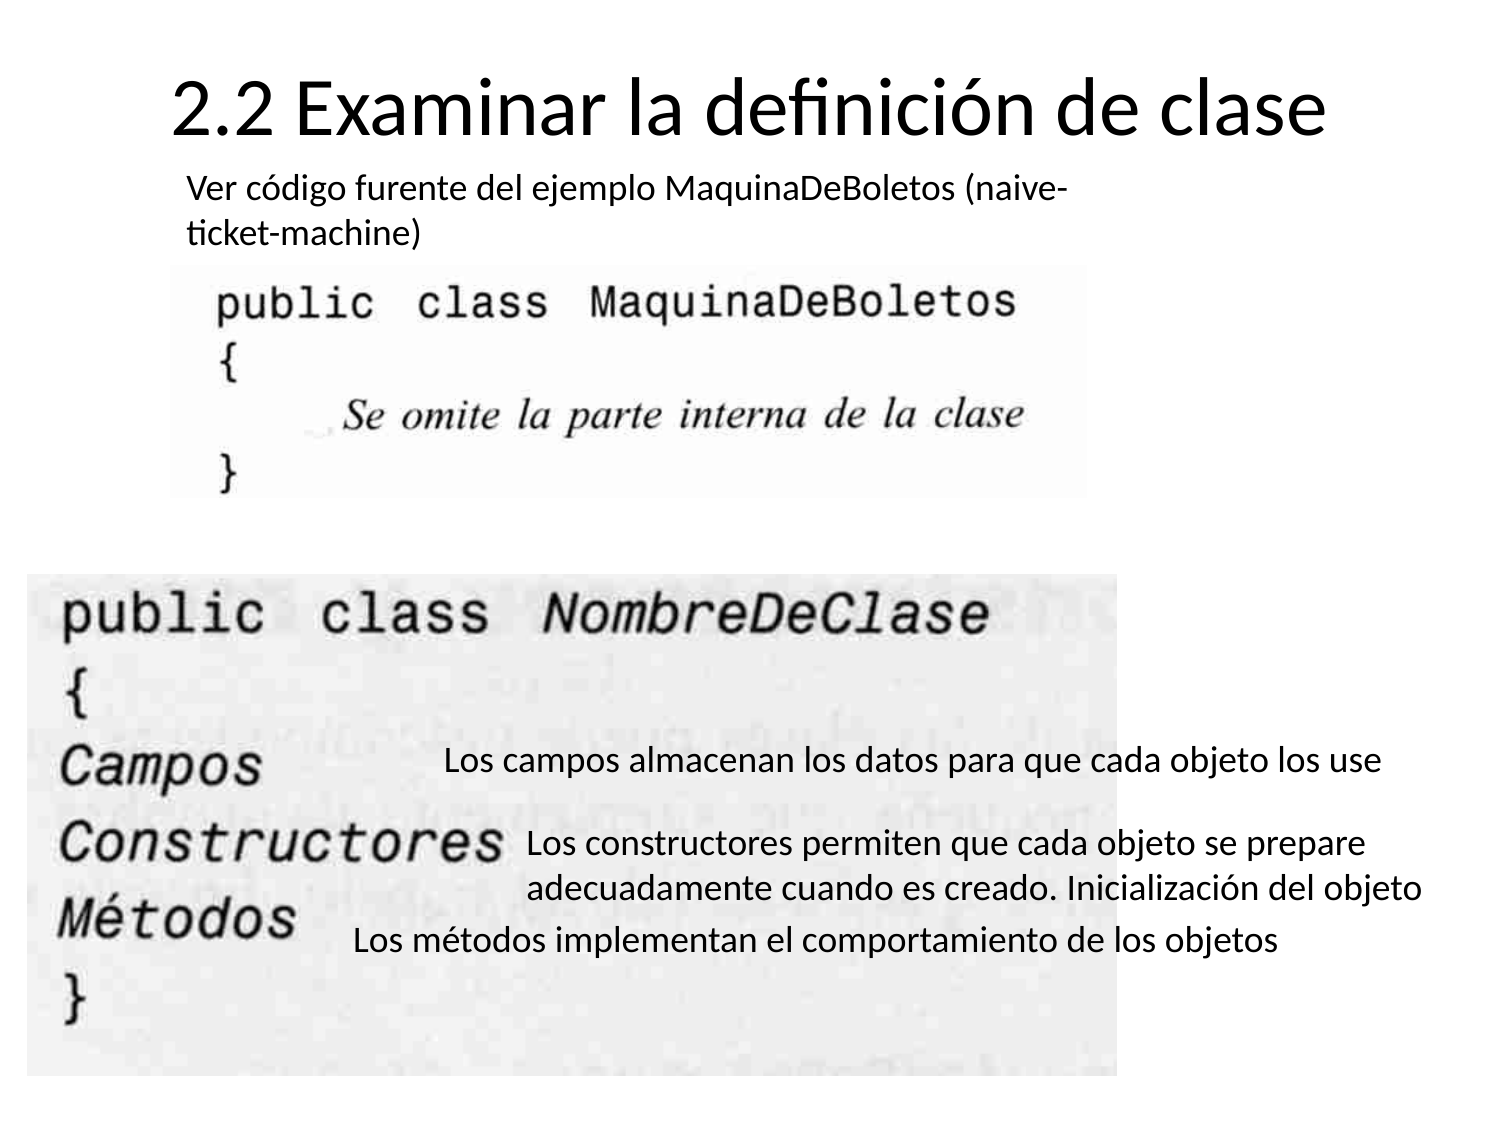

# 2.2 Examinar la definición de clase
Ver código furente del ejemplo MaquinaDeBoletos (naive-ticket-machine)
Los campos almacenan los datos para que cada objeto los use
Los constructores permiten que cada objeto se prepare adecuadamente cuando es creado. Inicialización del objeto
Los métodos implementan el comportamiento de los objetos